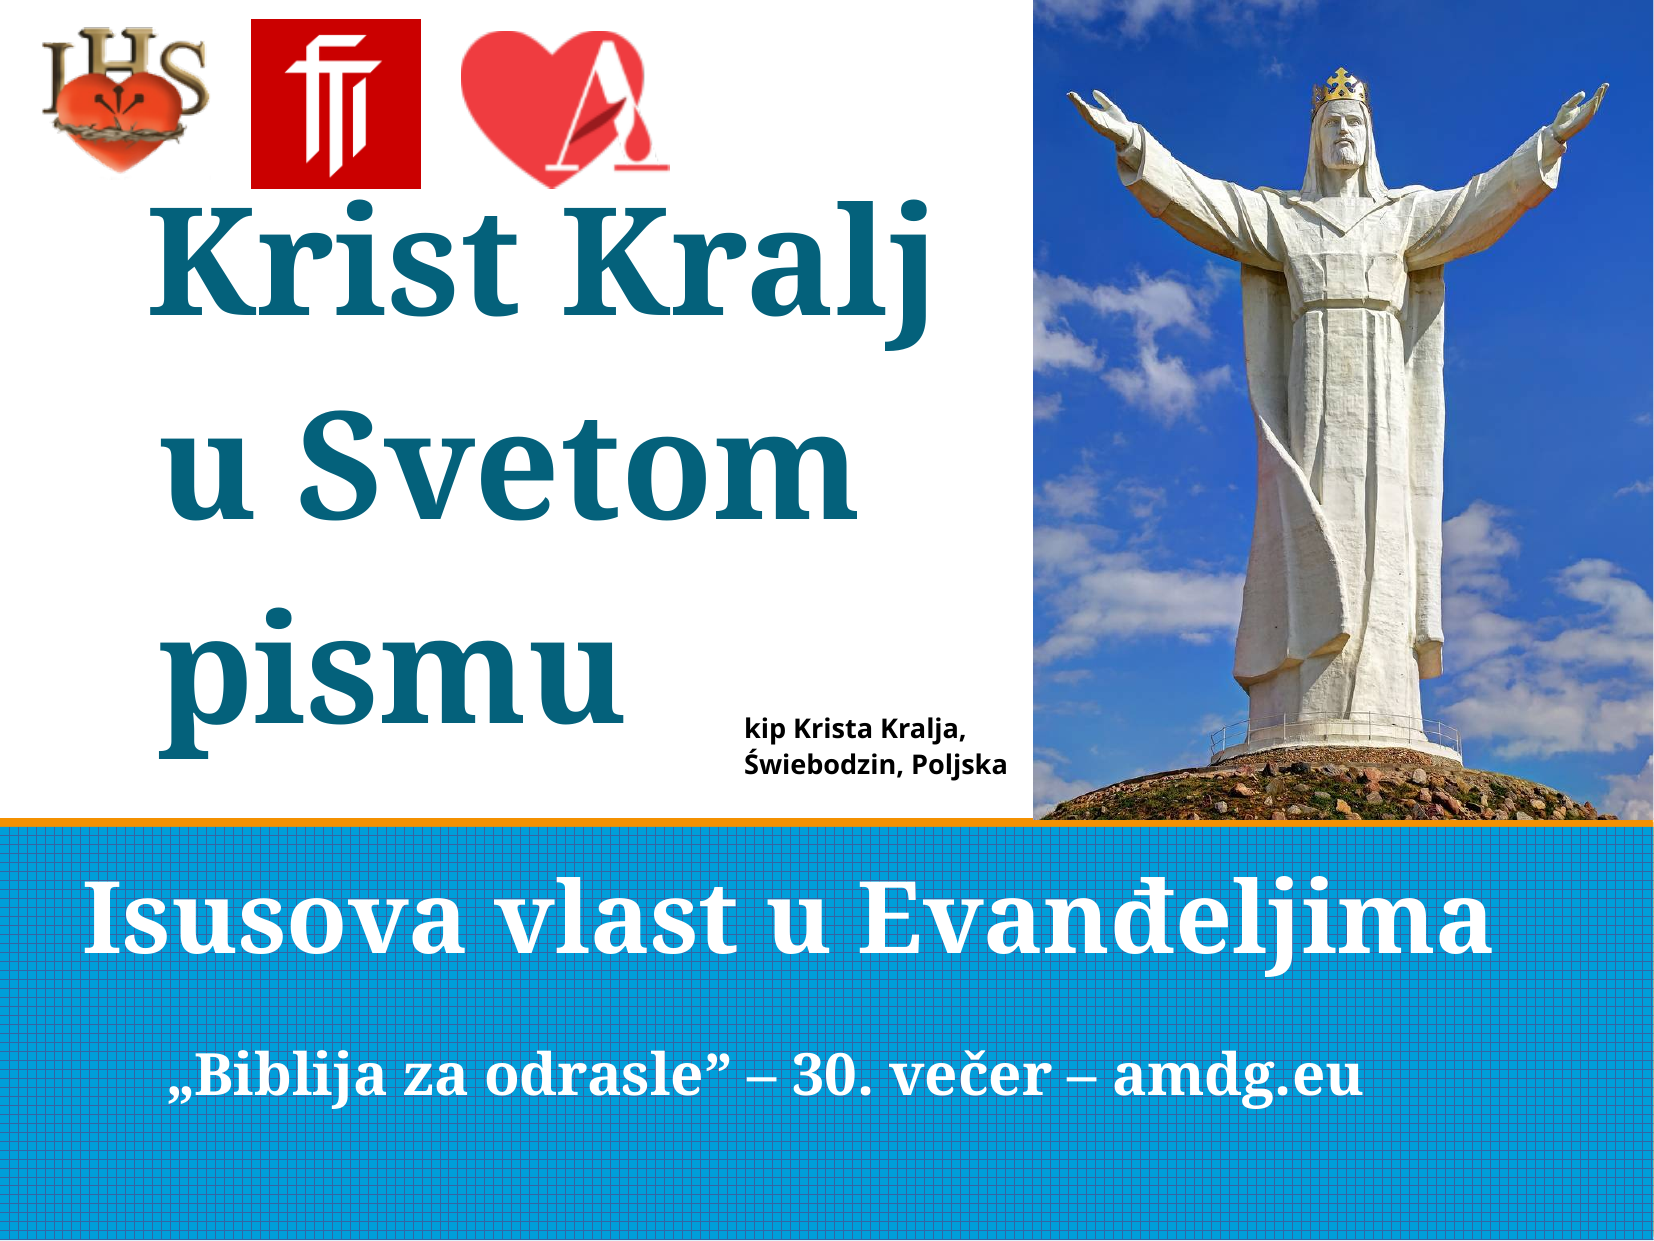

# Krist Kralj u Svetom pismu
kip Krista Kralja, Świebodzin, Poljska
Isusova vlast u Evanđeljima
„Biblija za odrasle” – 30. večer – amdg.eu